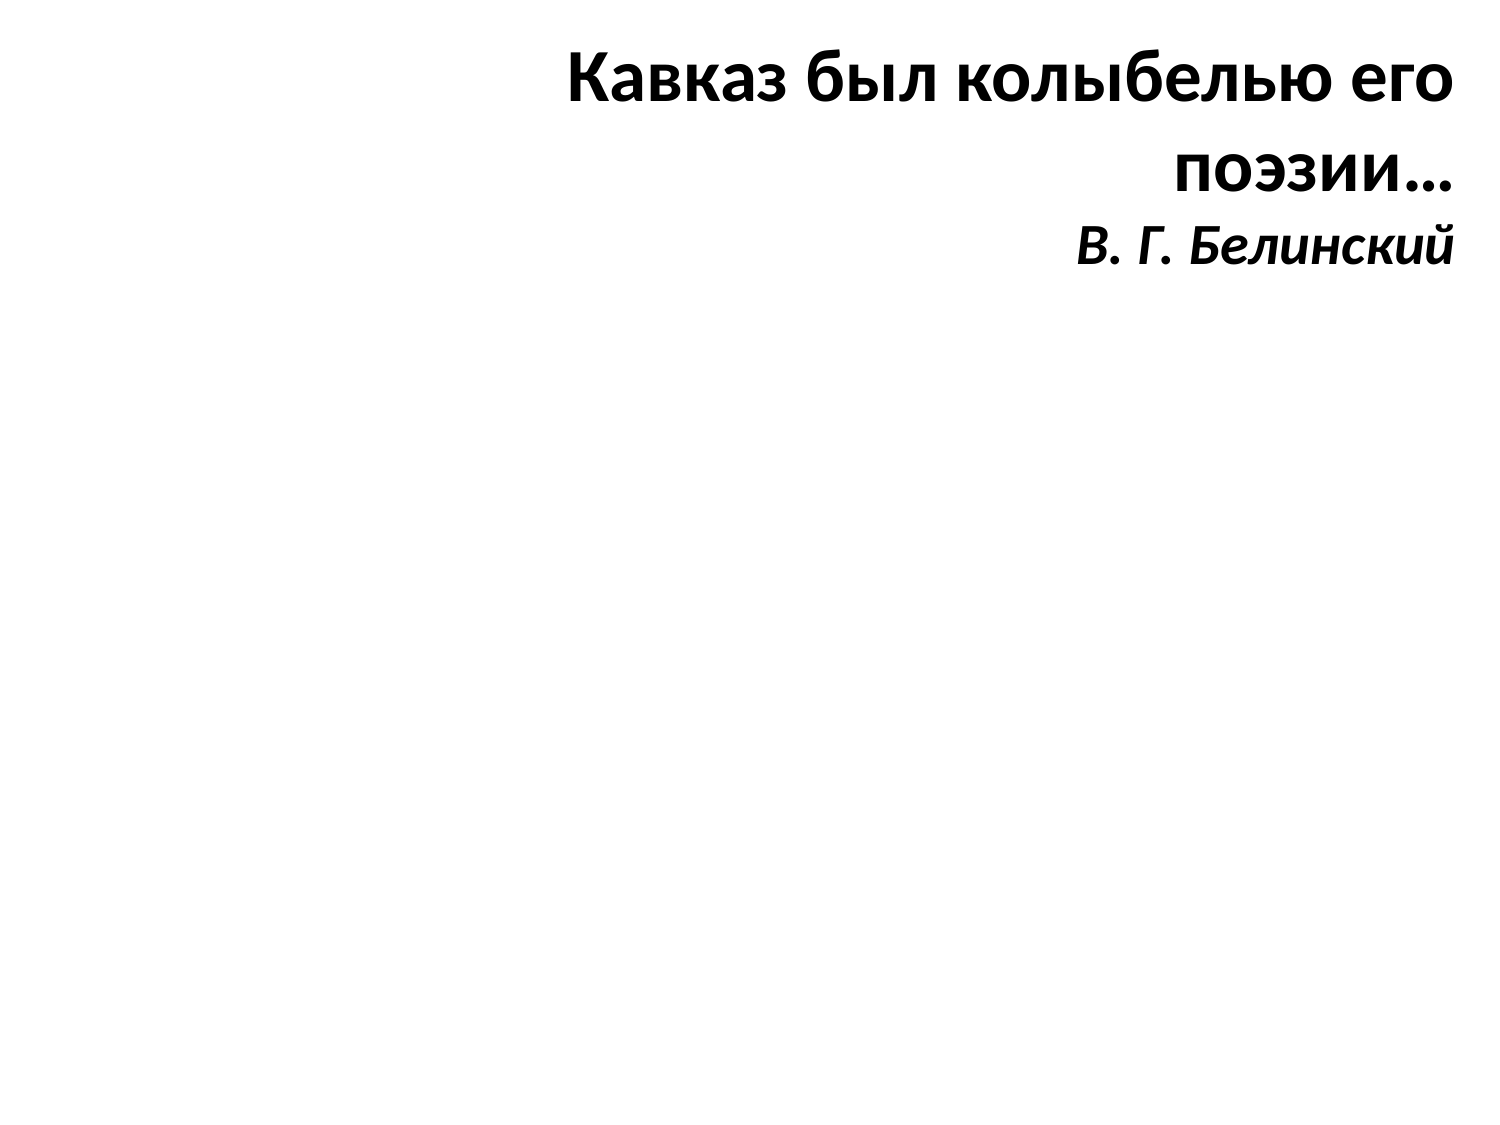

Кавказ был колыбелью его поэзии…
В. Г. Белинский